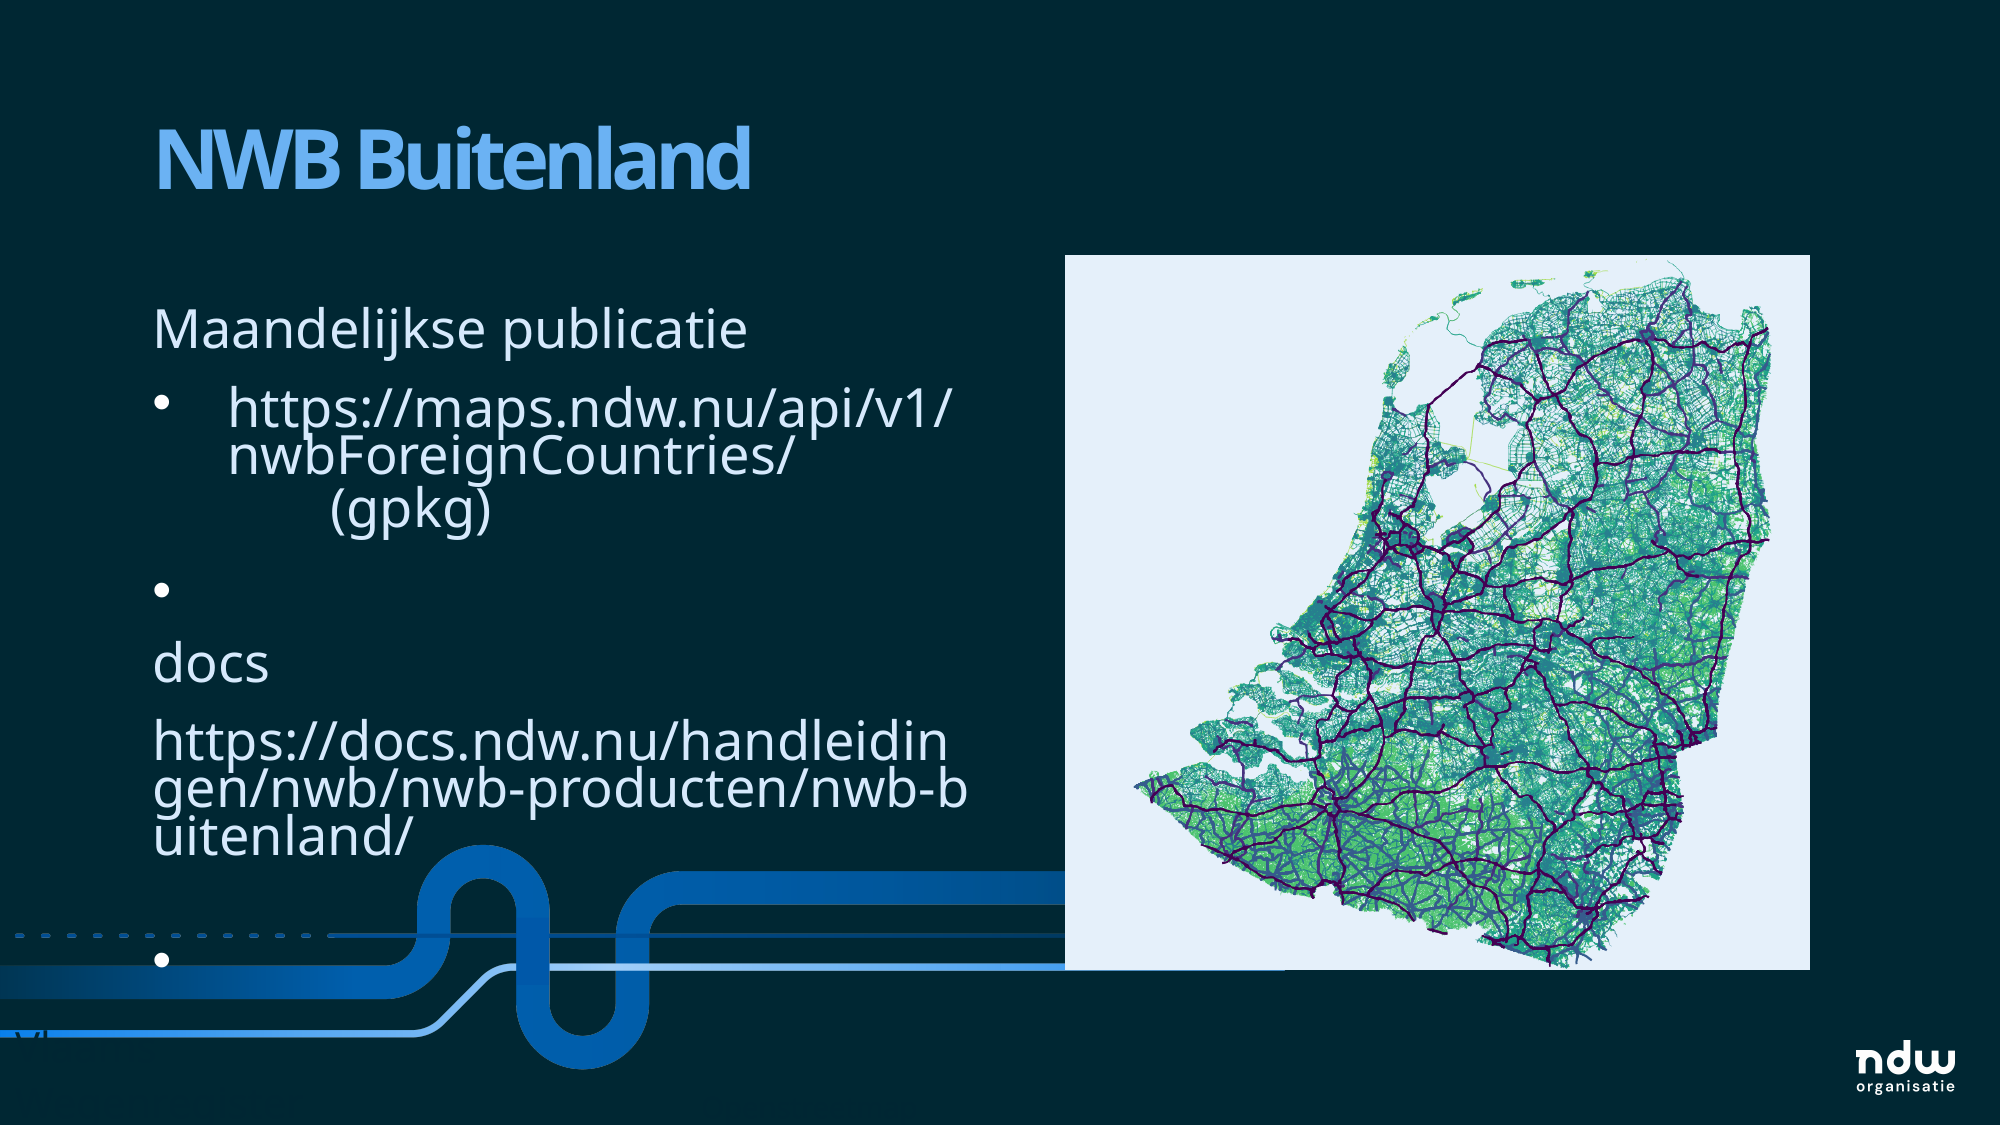

# NWB Buitenland
Maandelijkse publicatie
https://maps.ndw.nu/api/v1/nwbForeignCountries/ (gpkg)
docs
https://docs.ndw.nu/handleidingen/nwb/nwb-producten/nwb-buitenland/
Vlaams
Wegenregister Openstreetmap